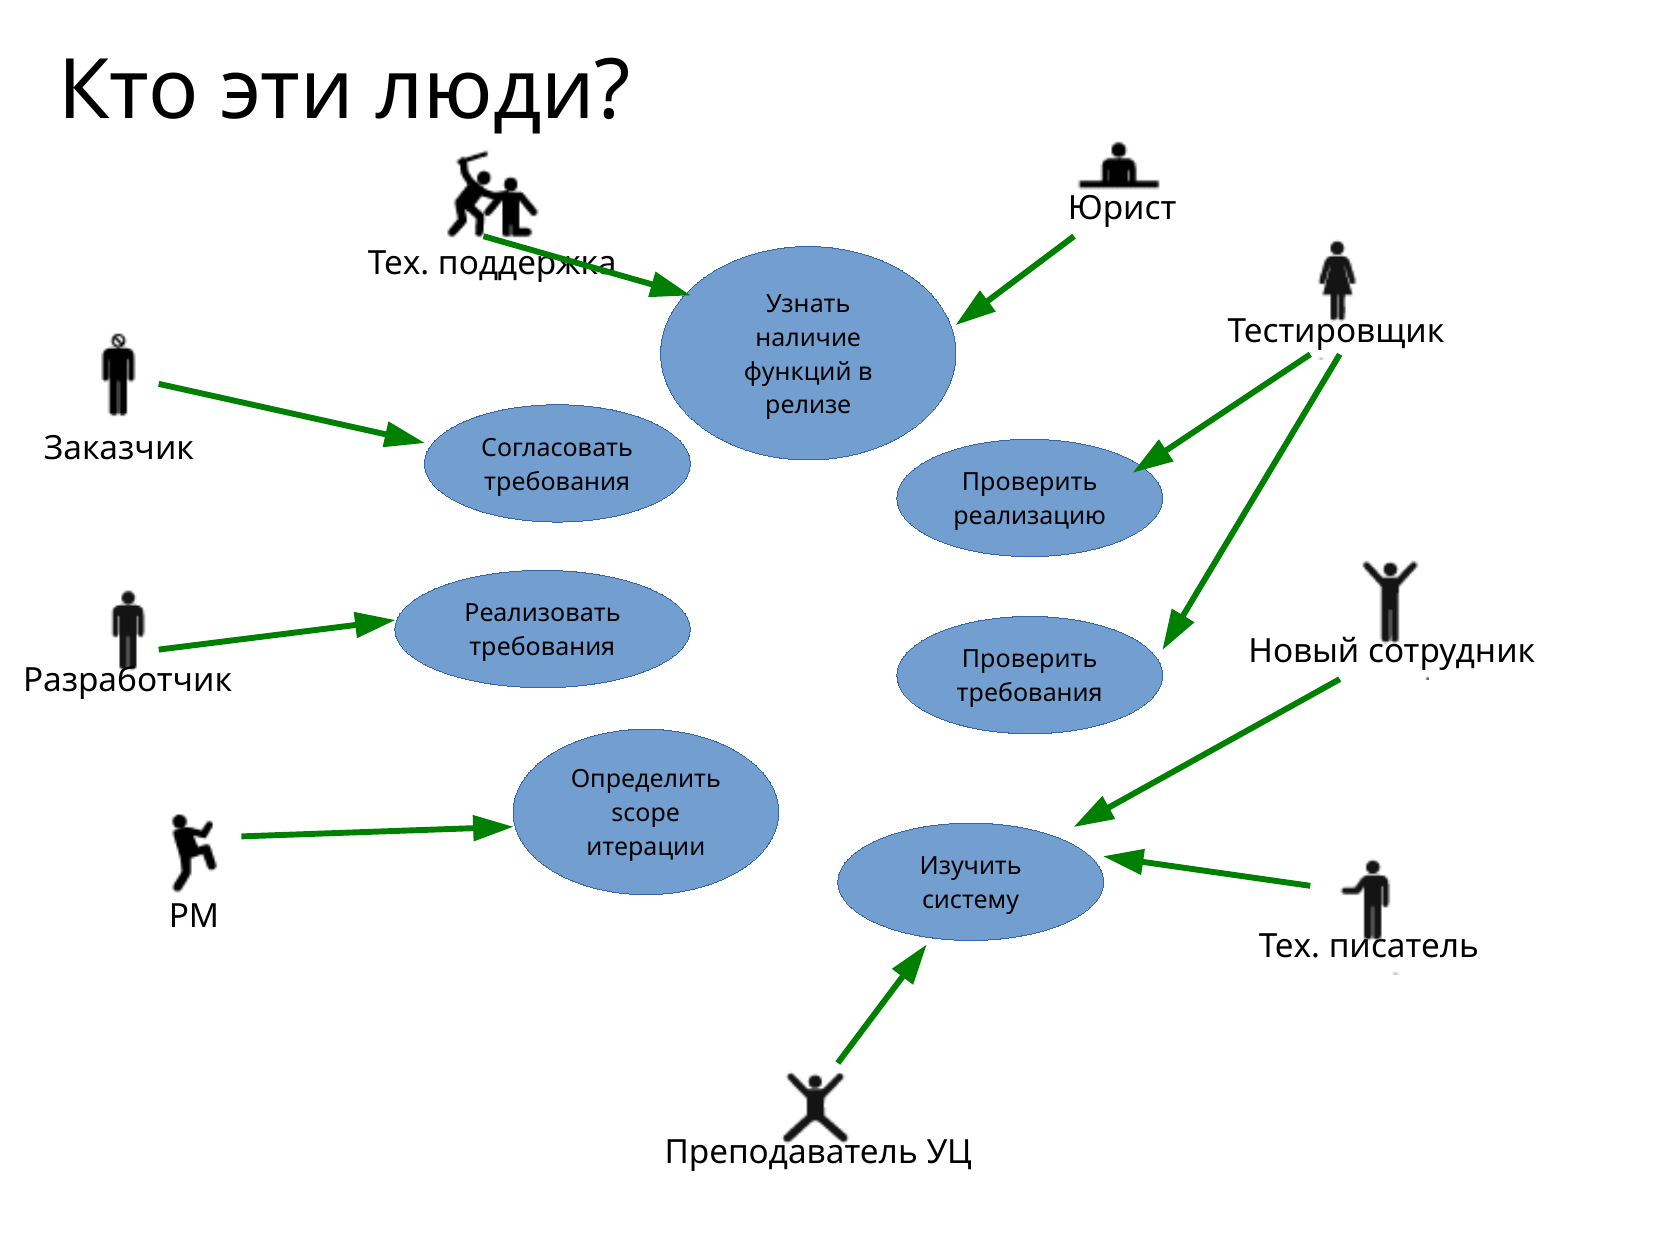

# Кто эти люди?
Юрист
Тех. поддержка
Тестировщик
Узнать наличие функций в релизе
Заказчик
Согласовать требования
Проверить реализацию
Новый сотрудник
Реализовать требования
Разработчик
Проверить требования
Определить scope итерации
PM
Изучить систему
Тех. писатель
Преподаватель УЦ